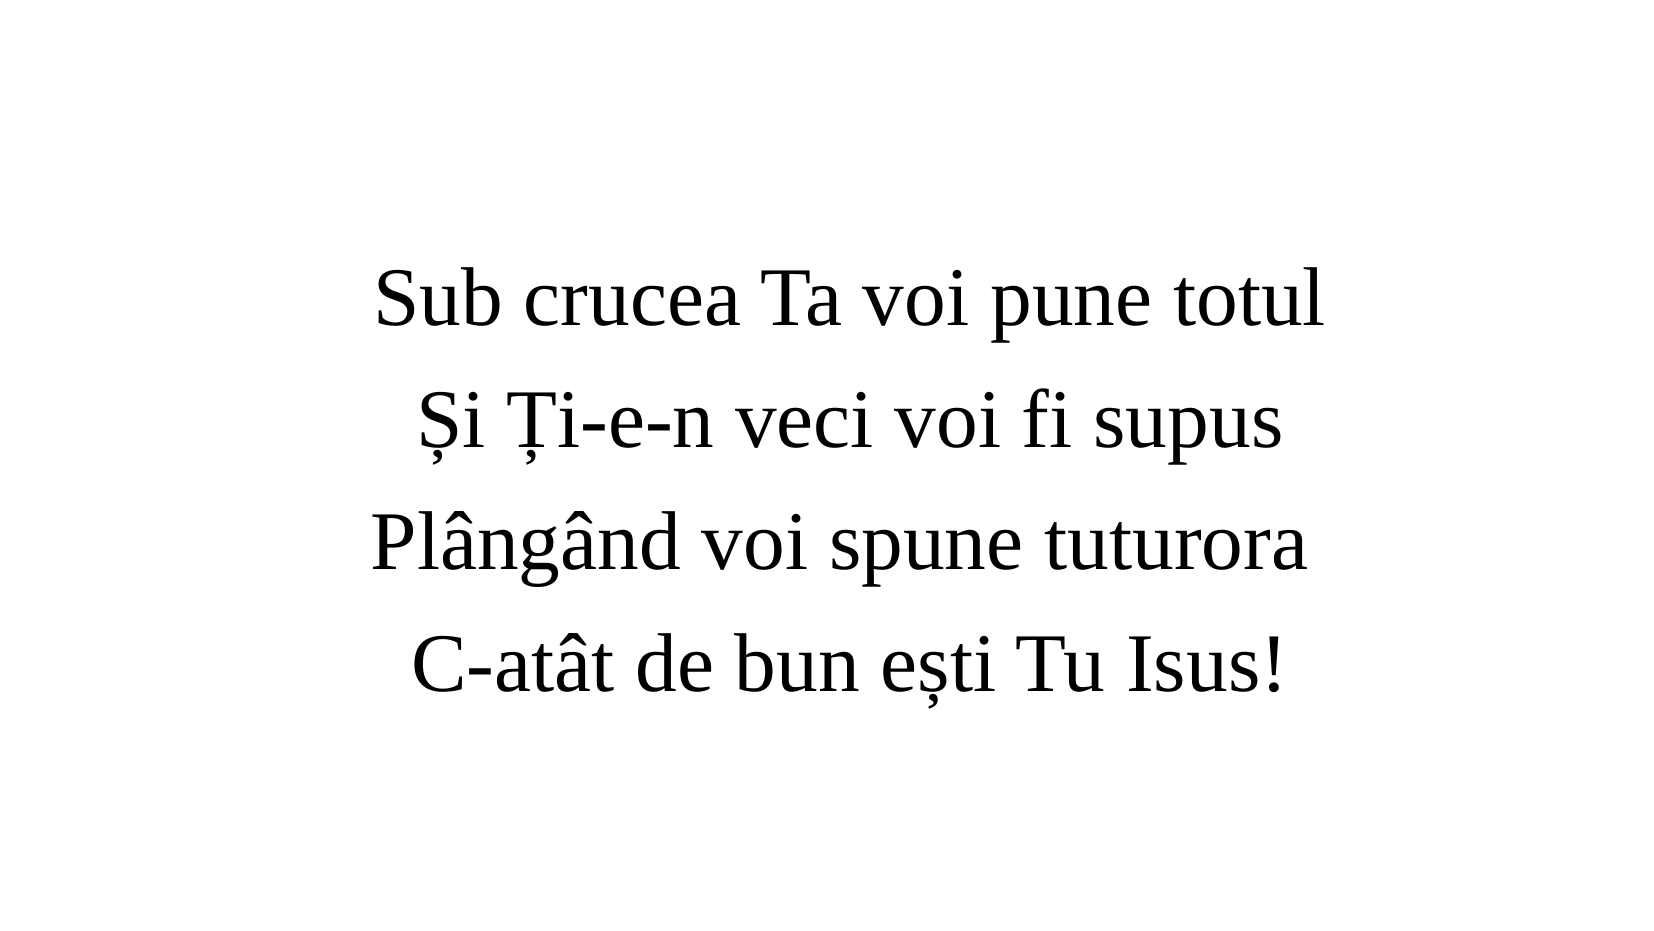

# Sub crucea Ta voi pune totul
Și Ți-e-n veci voi fi supus
Plângând voi spune tuturora
C-atât de bun ești Tu Isus!